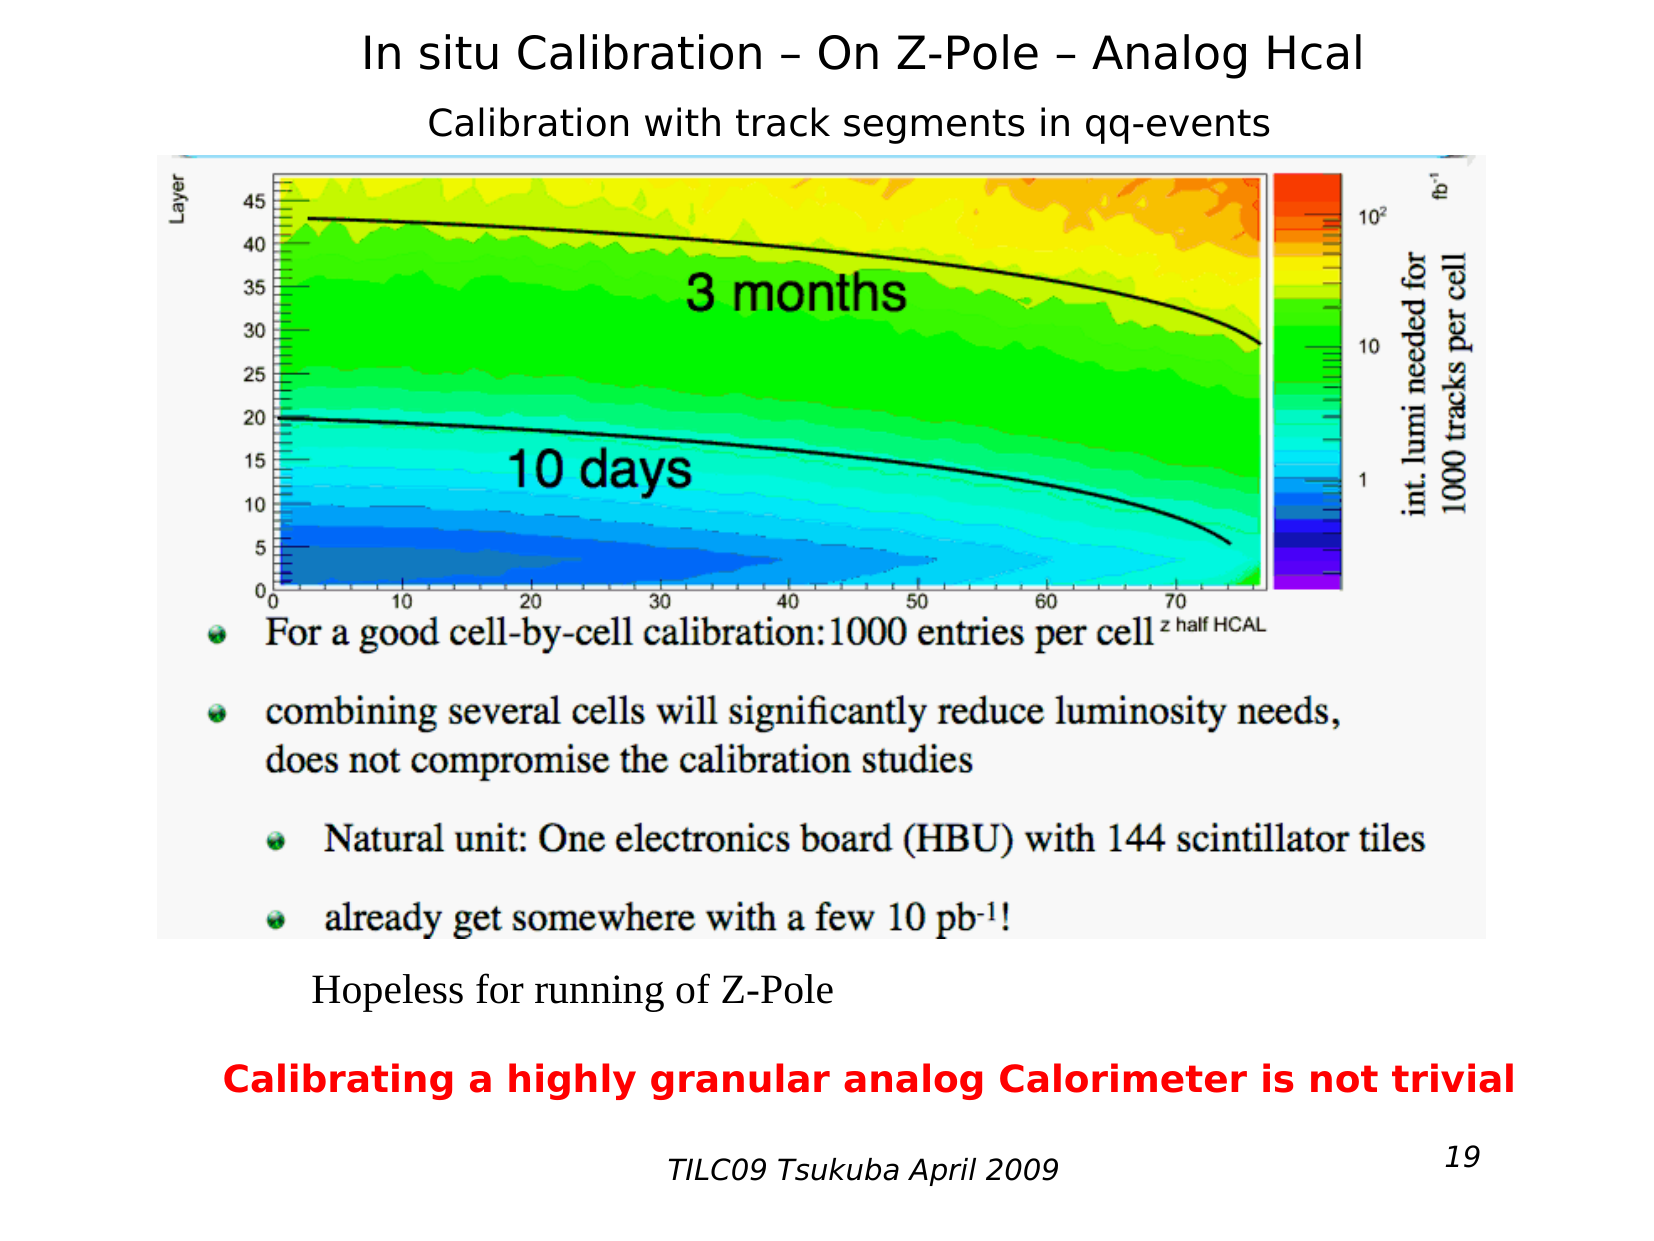

In situ Calibration – On Z-Pole – Analog Hcal
Calibration with track segments in qq-events
 Hopeless for running of Z-Pole
Calibrating a highly granular analog Calorimeter is not trivial